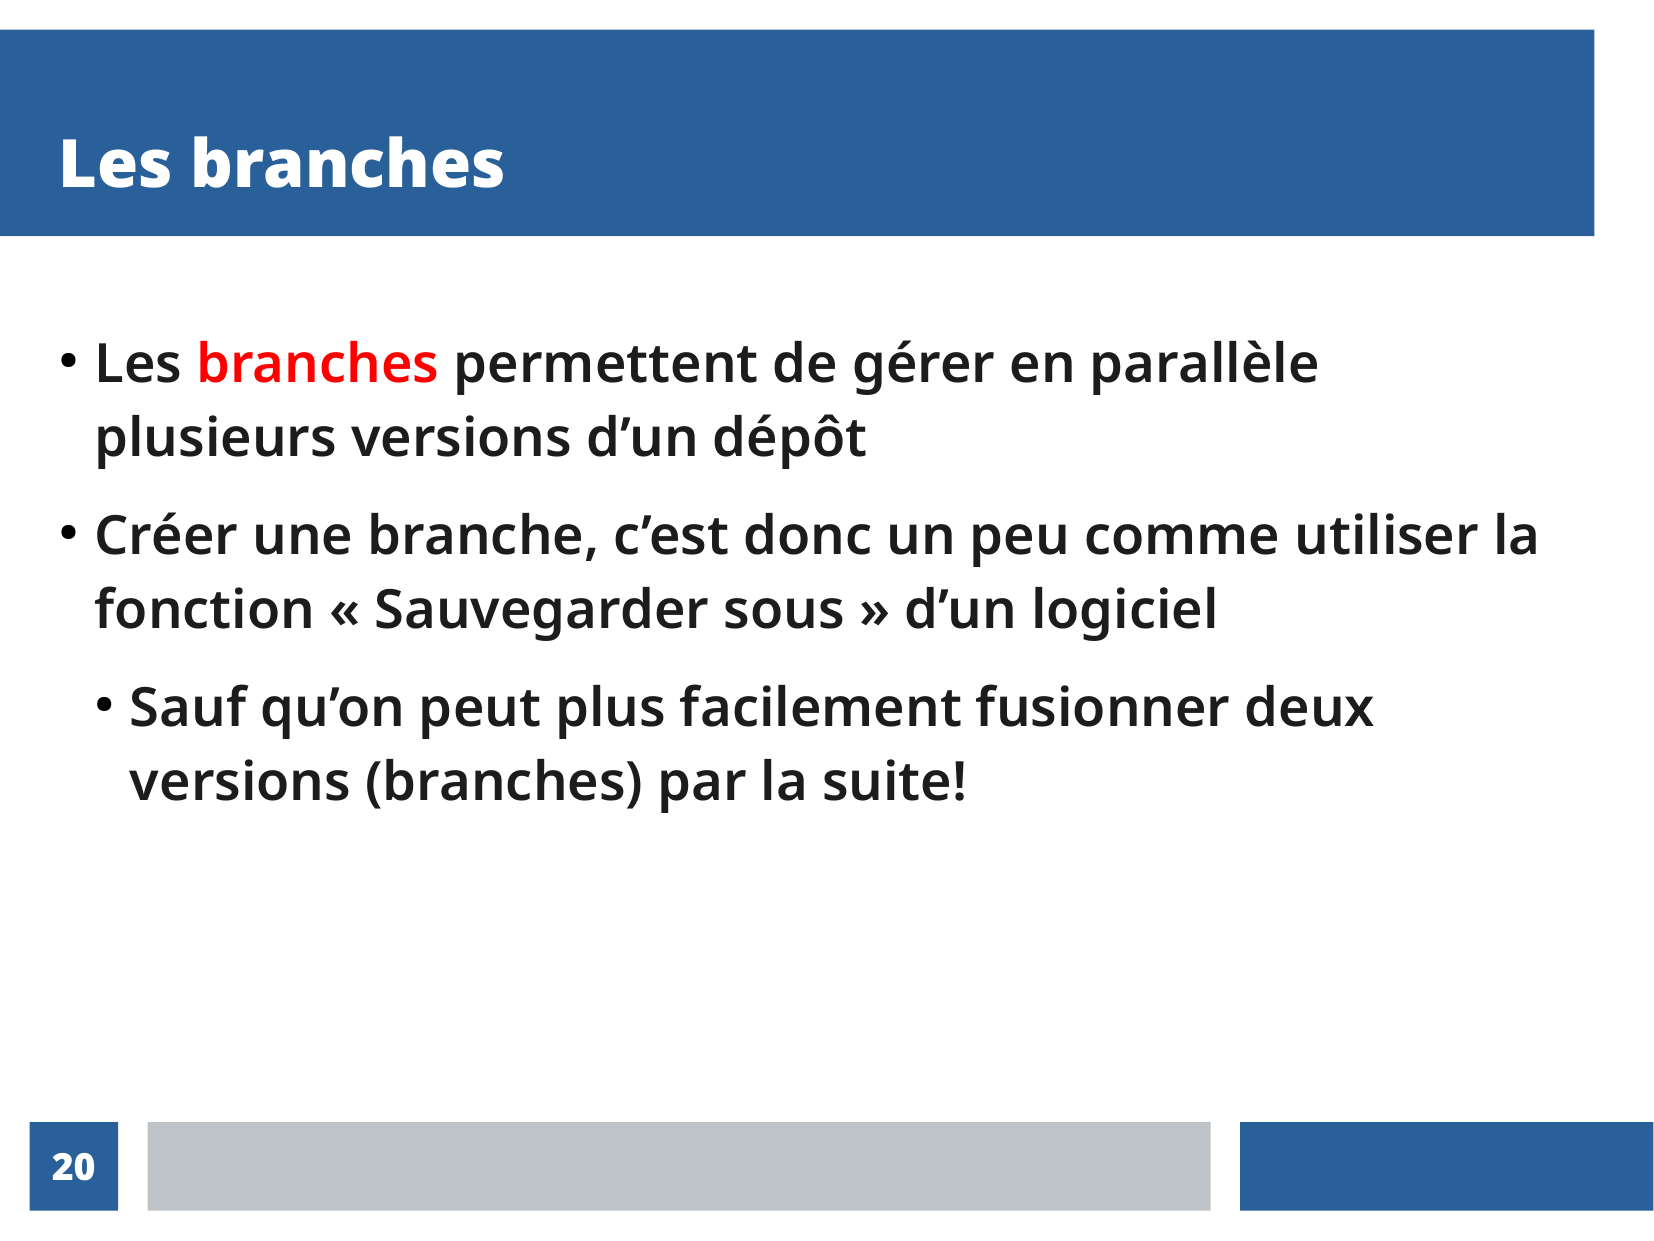

# Les branches
Les branches permettent de gérer en parallèle plusieurs versions d’un dépôt
Créer une branche, c’est donc un peu comme utiliser la fonction « Sauvegarder sous » d’un logiciel
Sauf qu’on peut plus facilement fusionner deux versions (branches) par la suite!
20